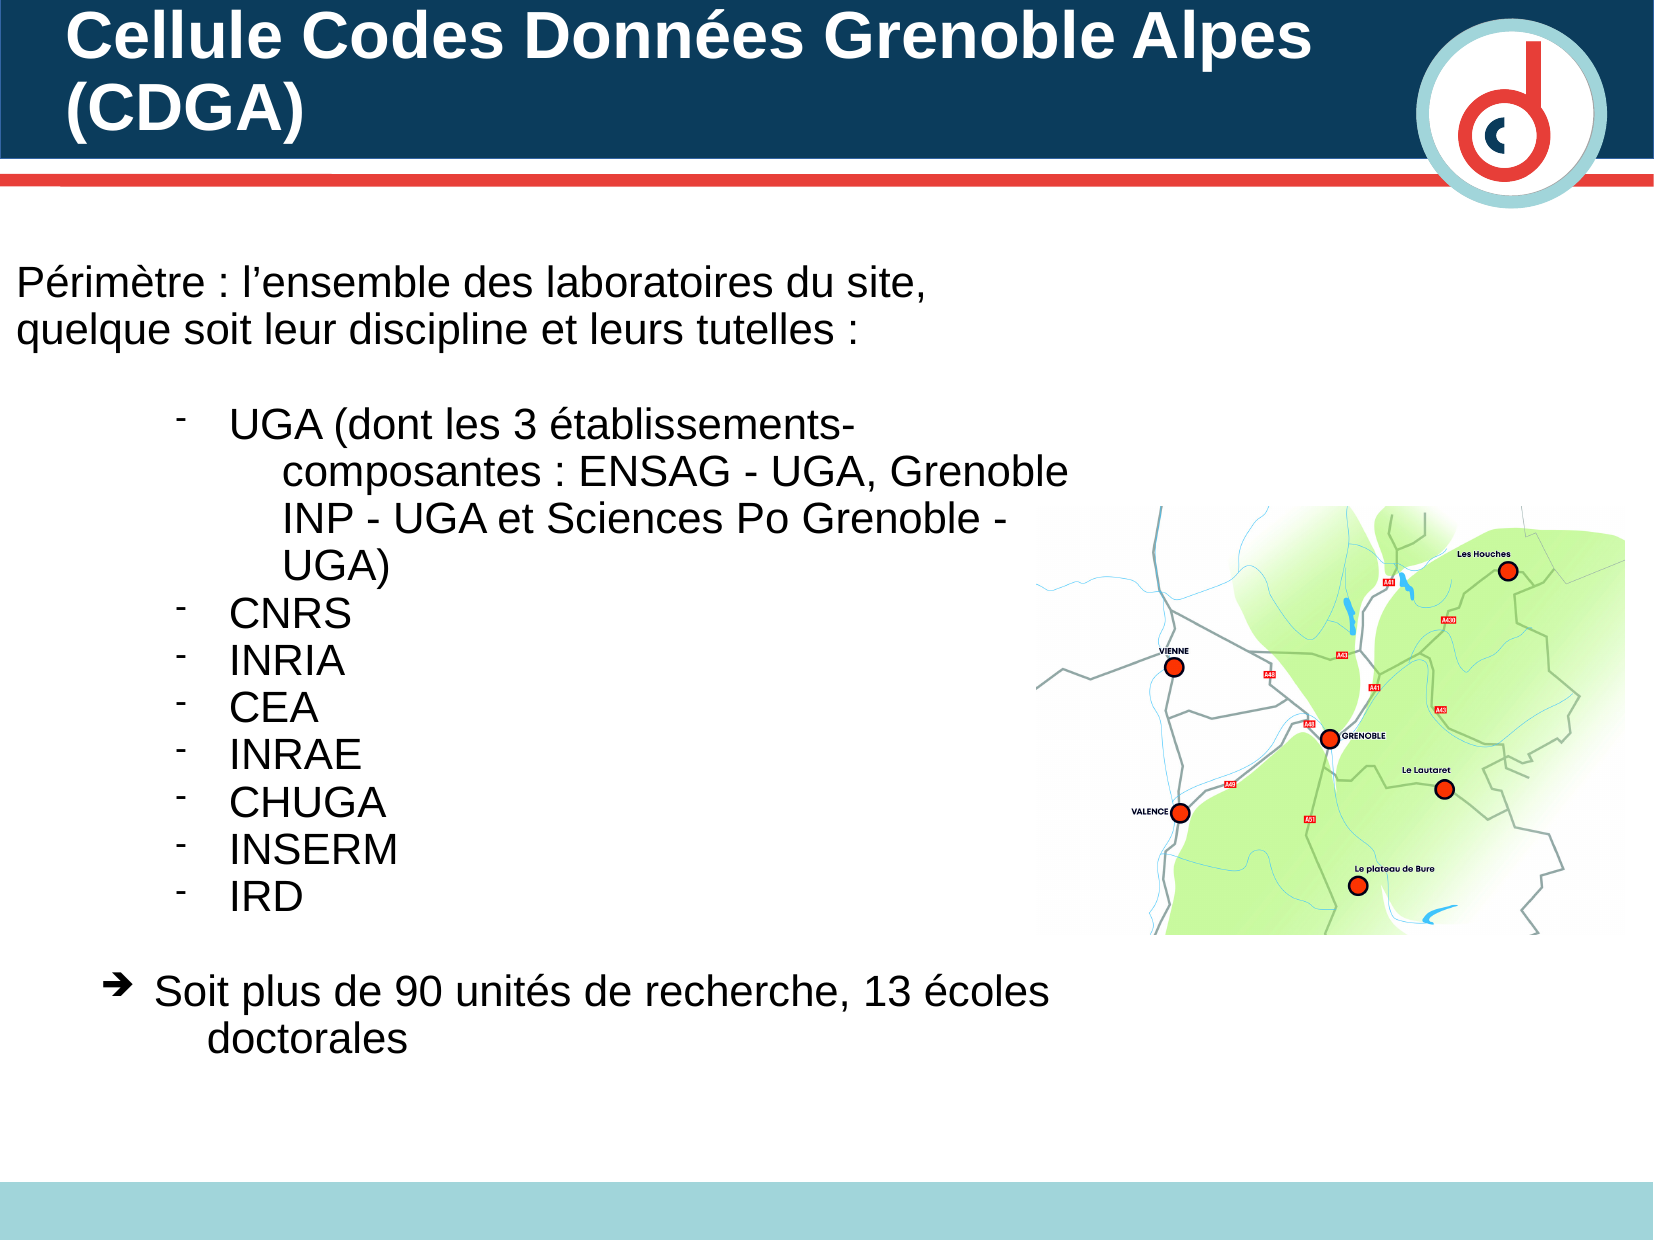

Cellule Codes Données Grenoble Alpes (CDGA)
Périmètre : l’ensemble des laboratoires du site, quelque soit leur discipline et leurs tutelles :
UGA (dont les 3 établissements-composantes : ENSAG - UGA, Grenoble INP - UGA et Sciences Po Grenoble - UGA)
CNRS
INRIA
CEA
INRAE
CHUGA
INSERM
IRD
Soit plus de 90 unités de recherche, 13 écoles doctorales